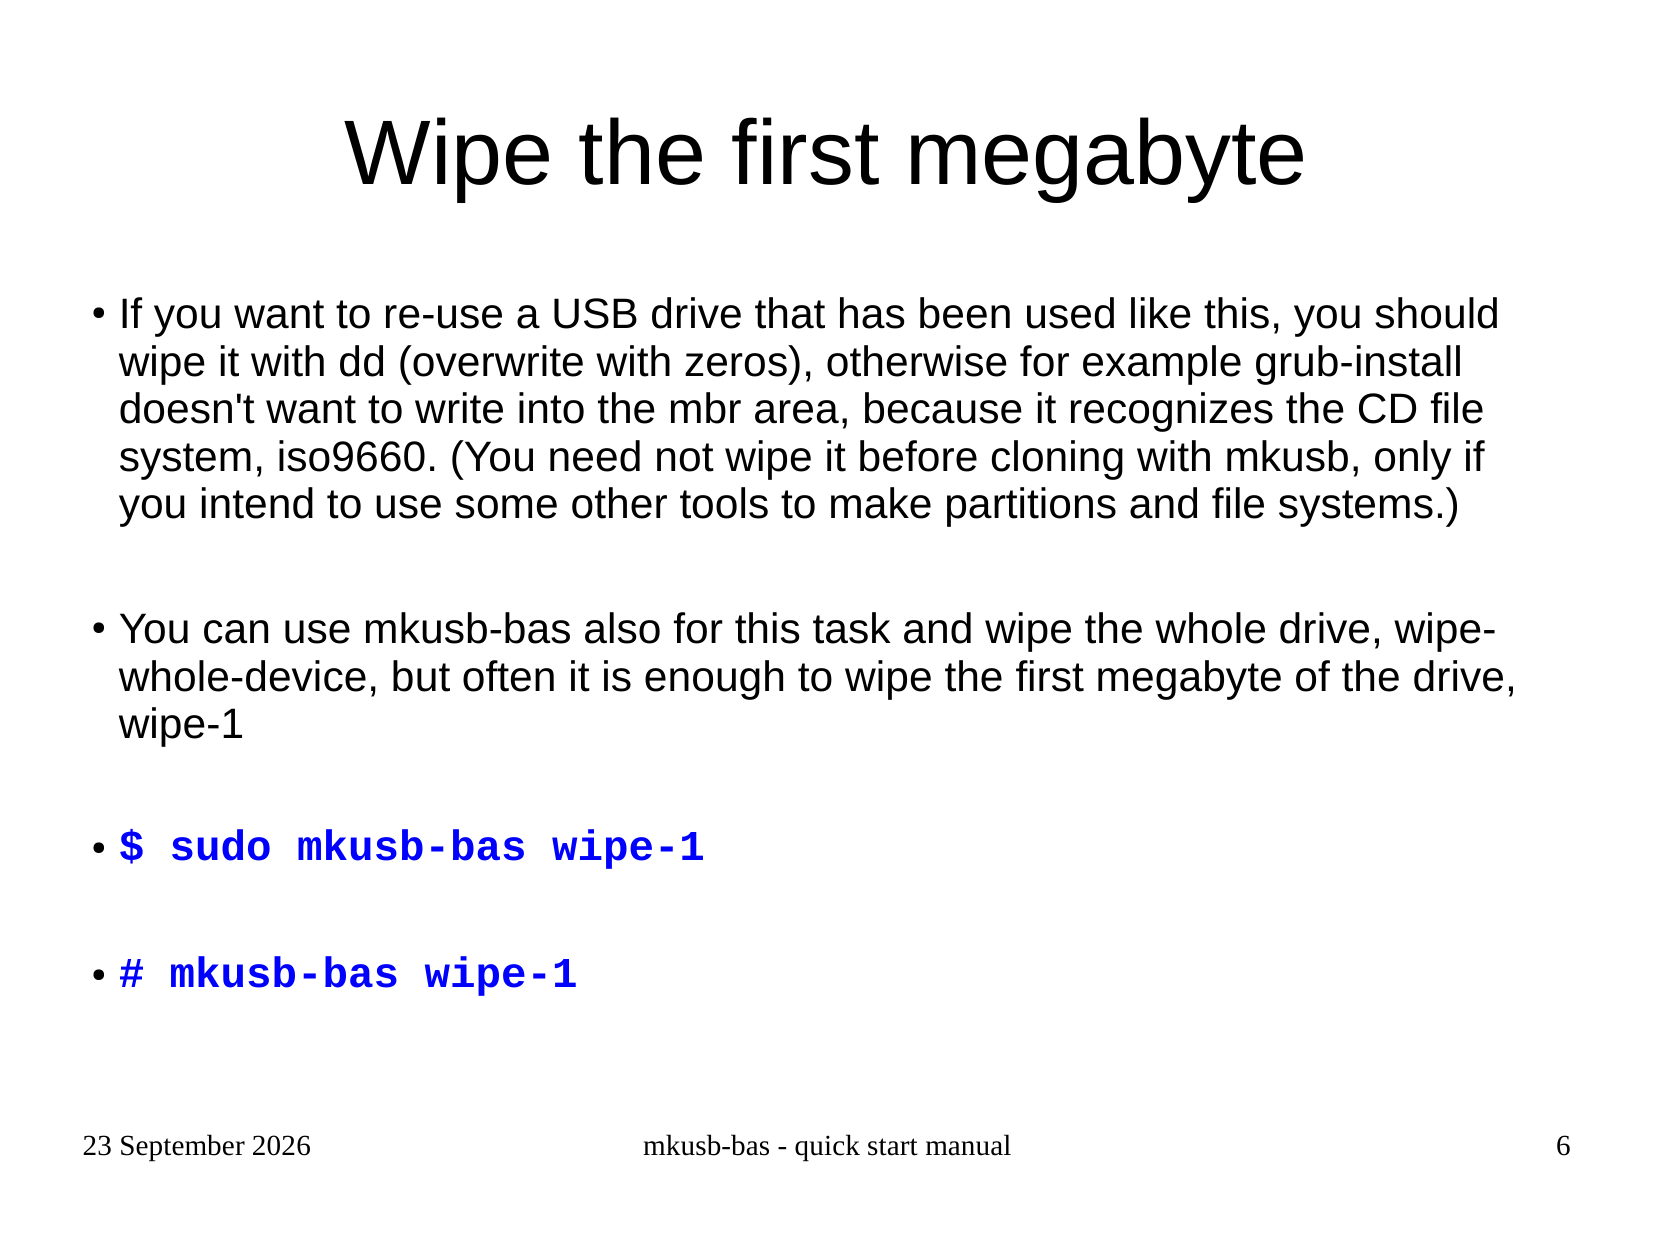

# Wipe the first megabyte
If you want to re-use a USB drive that has been used like this, you should wipe it with dd (overwrite with zeros), otherwise for example grub-install doesn't want to write into the mbr area, because it recognizes the CD file system, iso9660. (You need not wipe it before cloning with mkusb, only if you intend to use some other tools to make partitions and file systems.)
You can use mkusb-bas also for this task and wipe the whole drive, wipe-whole-device, but often it is enough to wipe the first megabyte of the drive, wipe-1
$ sudo mkusb-bas wipe-1
# mkusb-bas wipe-1
mkusb-bas - quick start manual
6